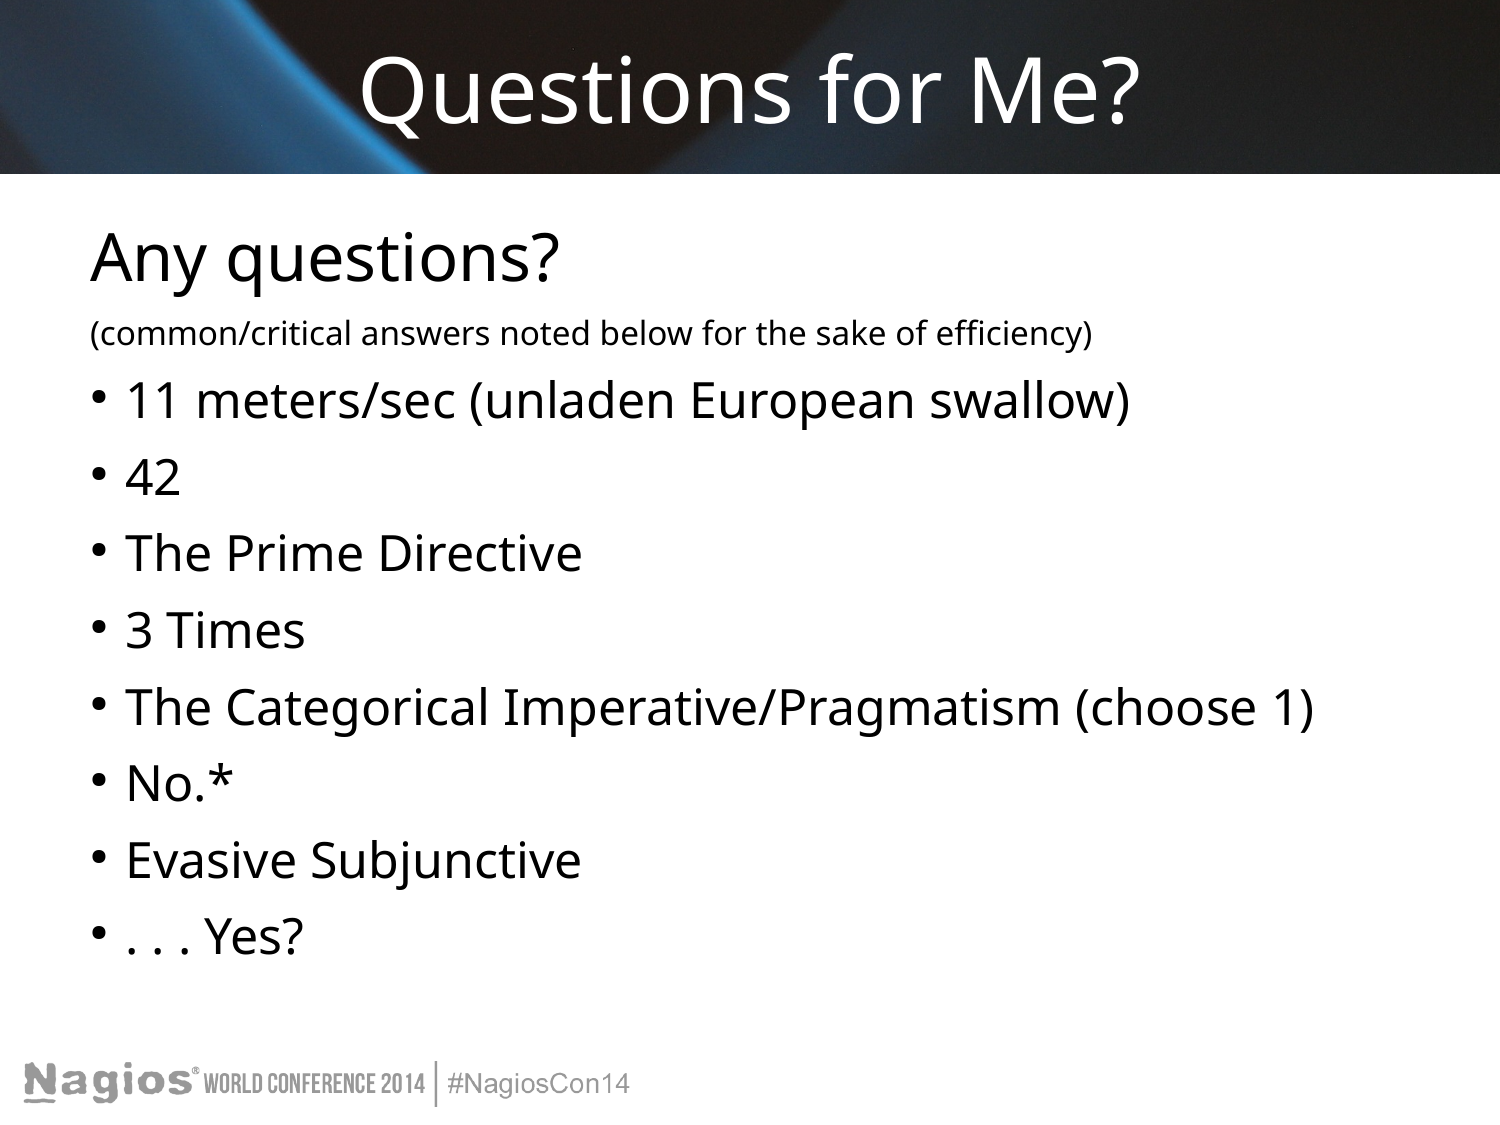

# Questions for Me?
Any questions?
(common/critical answers noted below for the sake of efficiency)
11 meters/sec (unladen European swallow)
42
The Prime Directive
3 Times
The Categorical Imperative/Pragmatism (choose 1)
No.*
Evasive Subjunctive
. . . Yes?